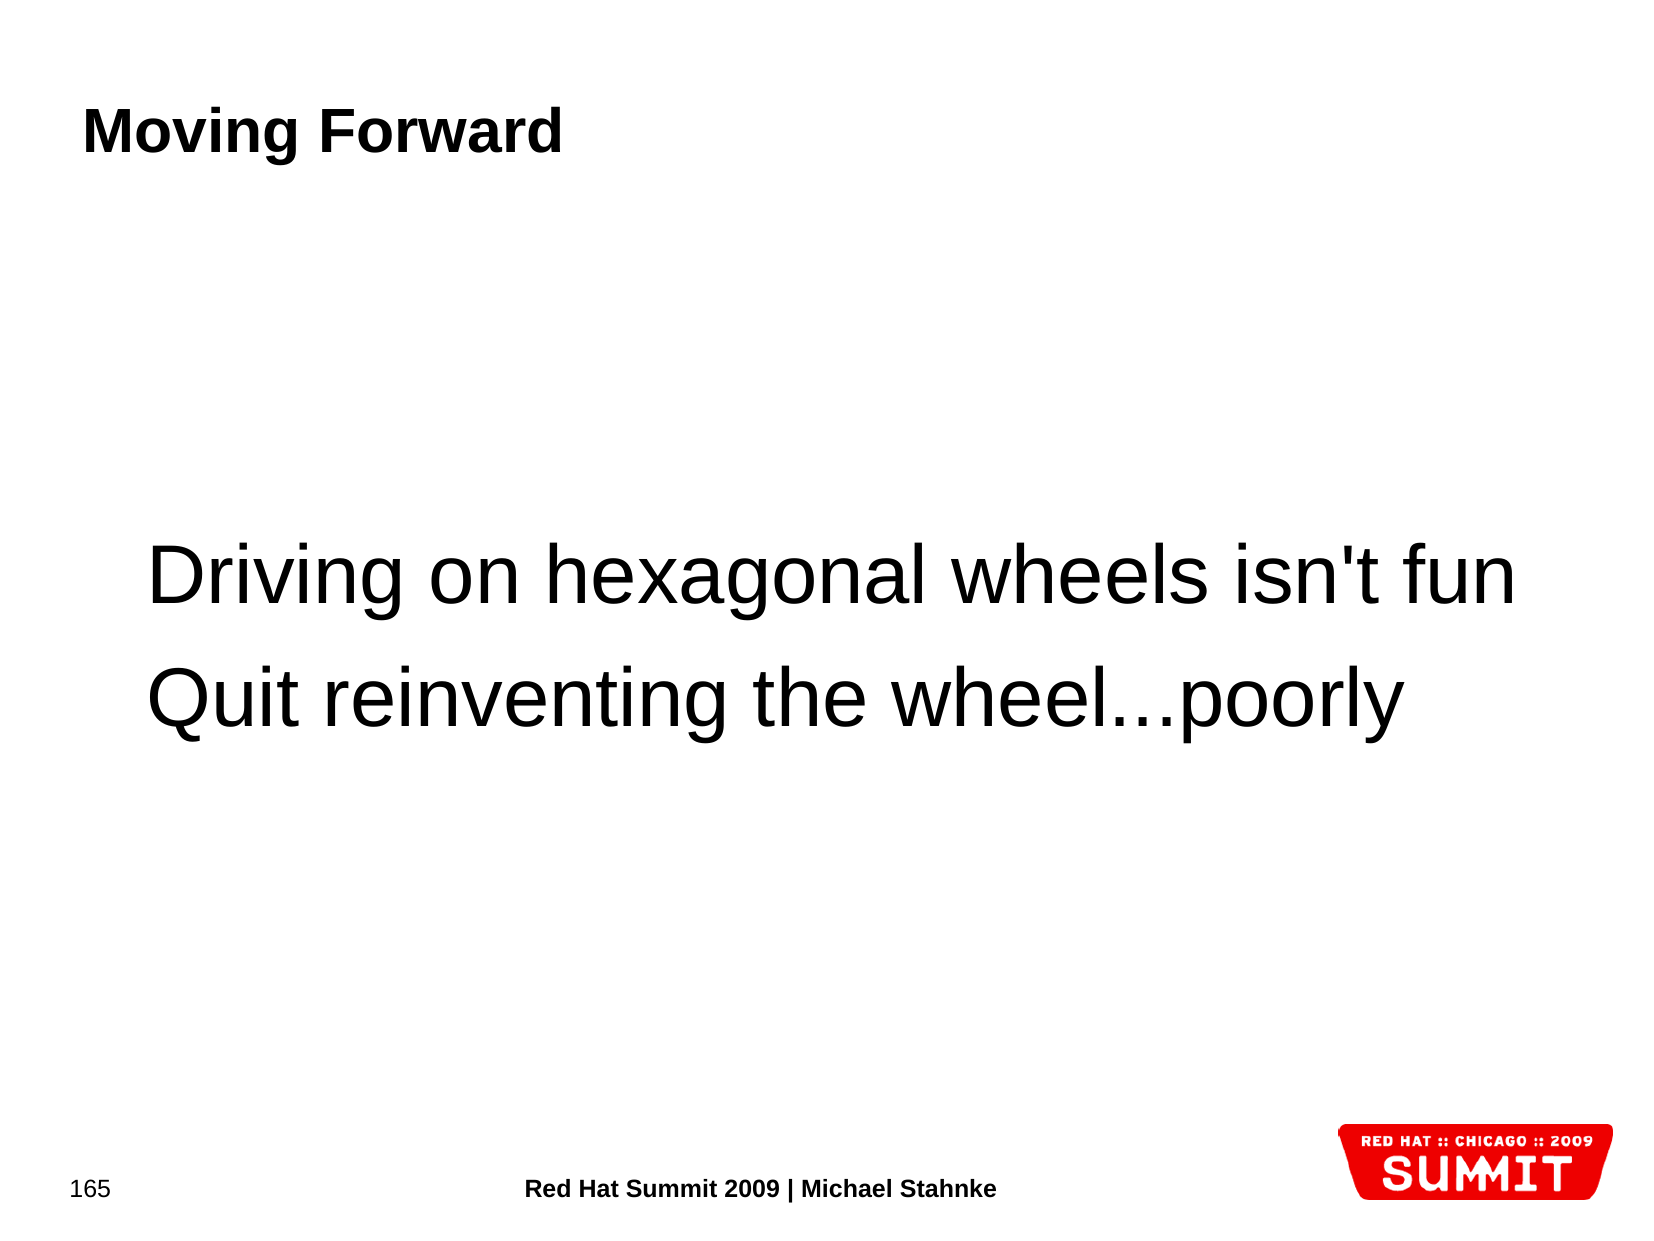

# Moving Forward
Driving on hexagonal wheels isn't fun
Quit reinventing the wheel...poorly